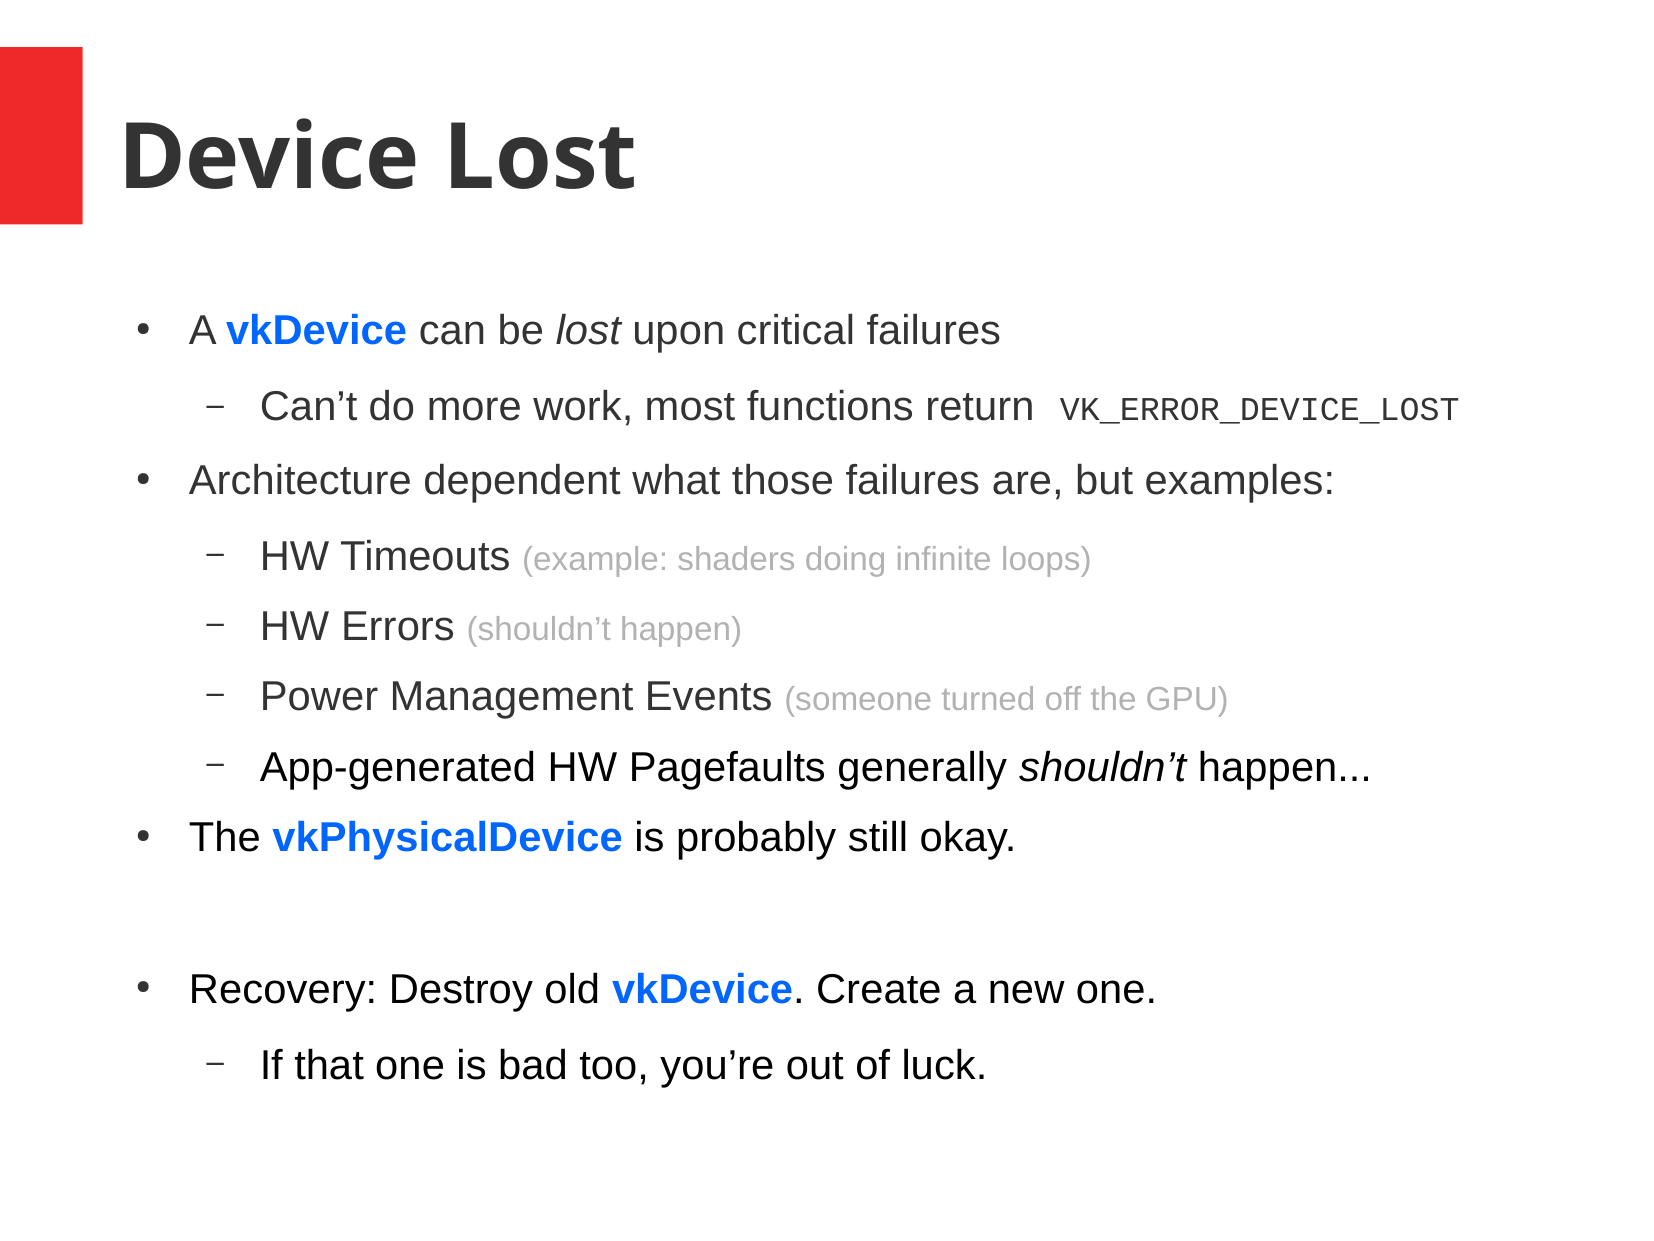

# Device Lost
A vkDevice can be lost upon critical failures
Can’t do more work, most functions return VK_ERROR_DEVICE_LOST
Architecture dependent what those failures are, but examples:
HW Timeouts (example: shaders doing infinite loops)
HW Errors (shouldn’t happen)
Power Management Events (someone turned off the GPU)
App-generated HW Pagefaults generally shouldn’t happen...
The vkPhysicalDevice is probably still okay.
Recovery: Destroy old vkDevice. Create a new one.
If that one is bad too, you’re out of luck.